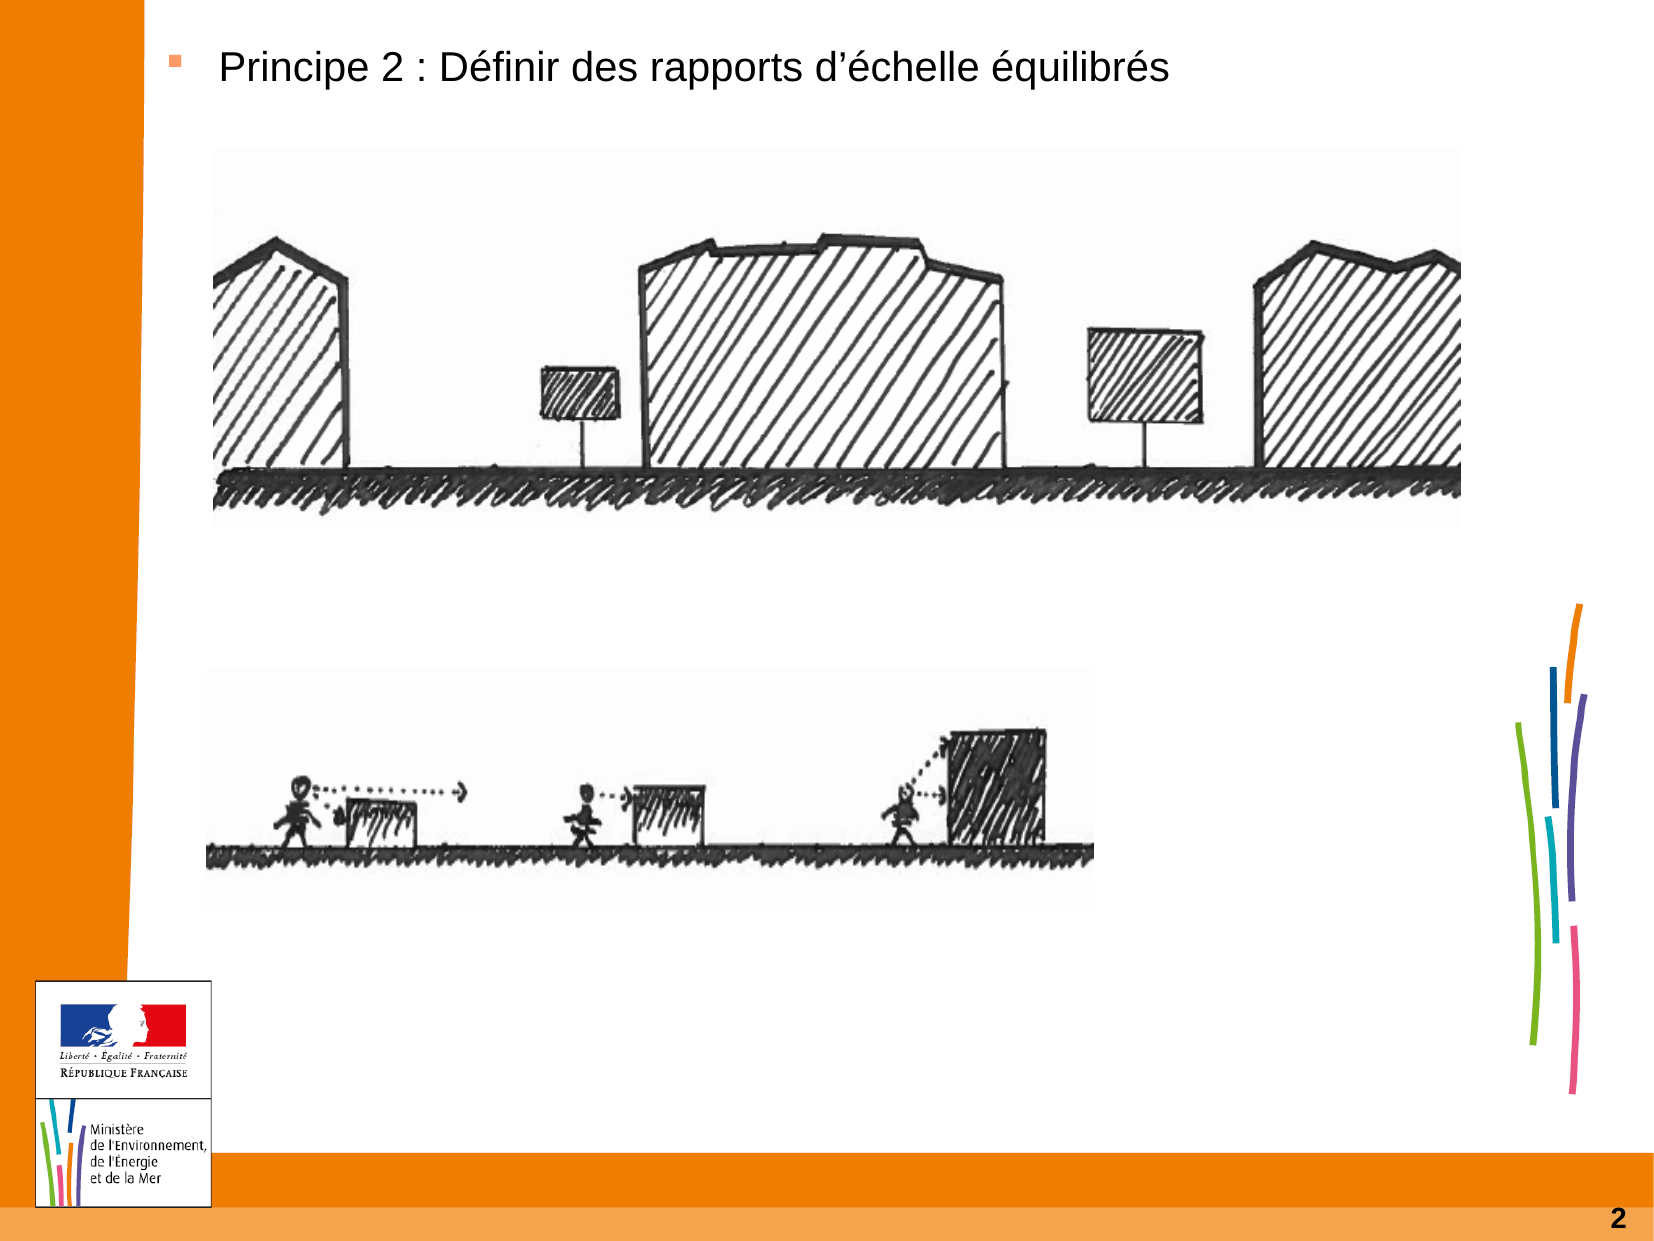

# Principe 2 : Définir des rapports d’échelle équilibrés
2